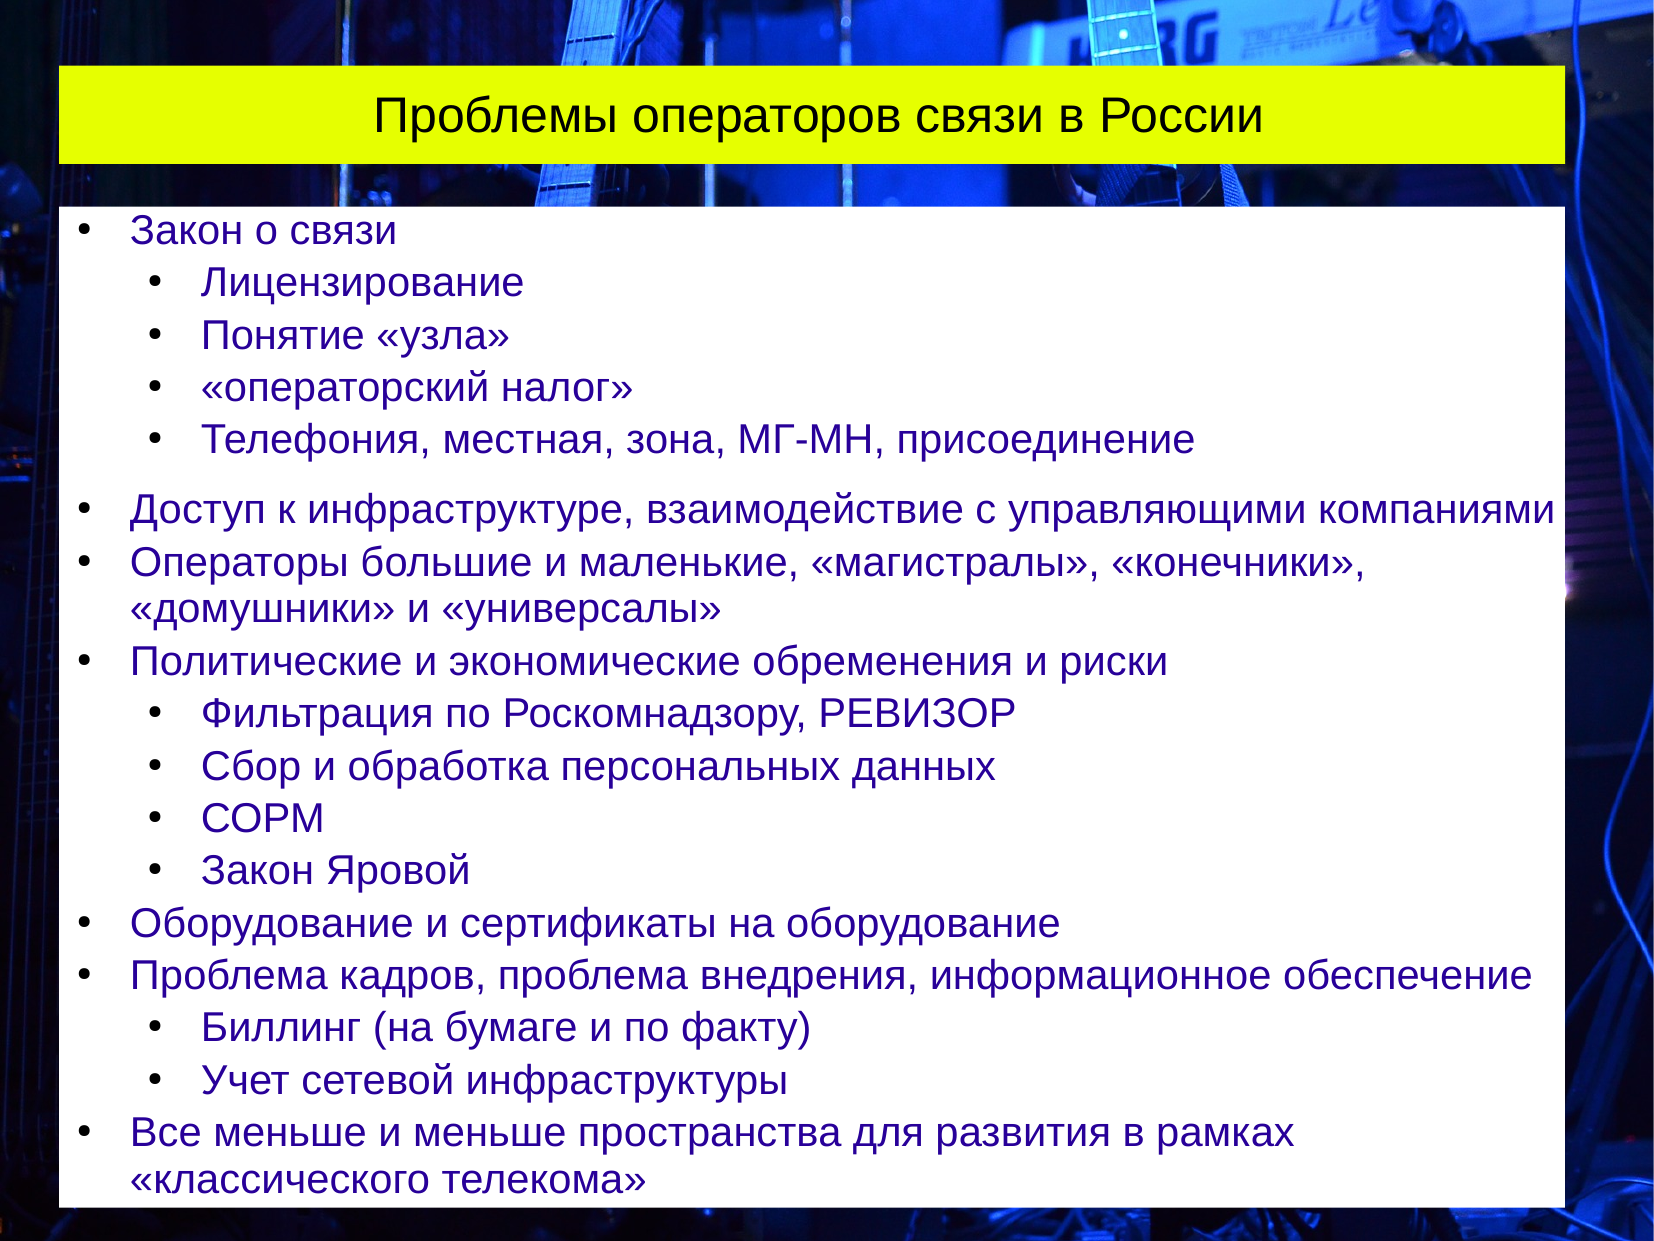

# Проблемы операторов связи в России
Закон о связи
Лицензирование
Понятие «узла»
«операторский налог»
Телефония, местная, зона, МГ-МН, присоединение
Доступ к инфраструктуре, взаимодействие с управляющими компаниями
Операторы большие и маленькие, «магистралы», «конечники», «домушники» и «универсалы»
Политические и экономические обременения и риски
Фильтрация по Роскомнадзору, РЕВИЗОР
Сбор и обработка персональных данных
СОРМ
Закон Яровой
Оборудование и сертификаты на оборудование
Проблема кадров, проблема внедрения, информационное обеспечение
Биллинг (на бумаге и по факту)
Учет сетевой инфраструктуры
Все меньше и меньше пространства для развития в рамках «классического телекома»